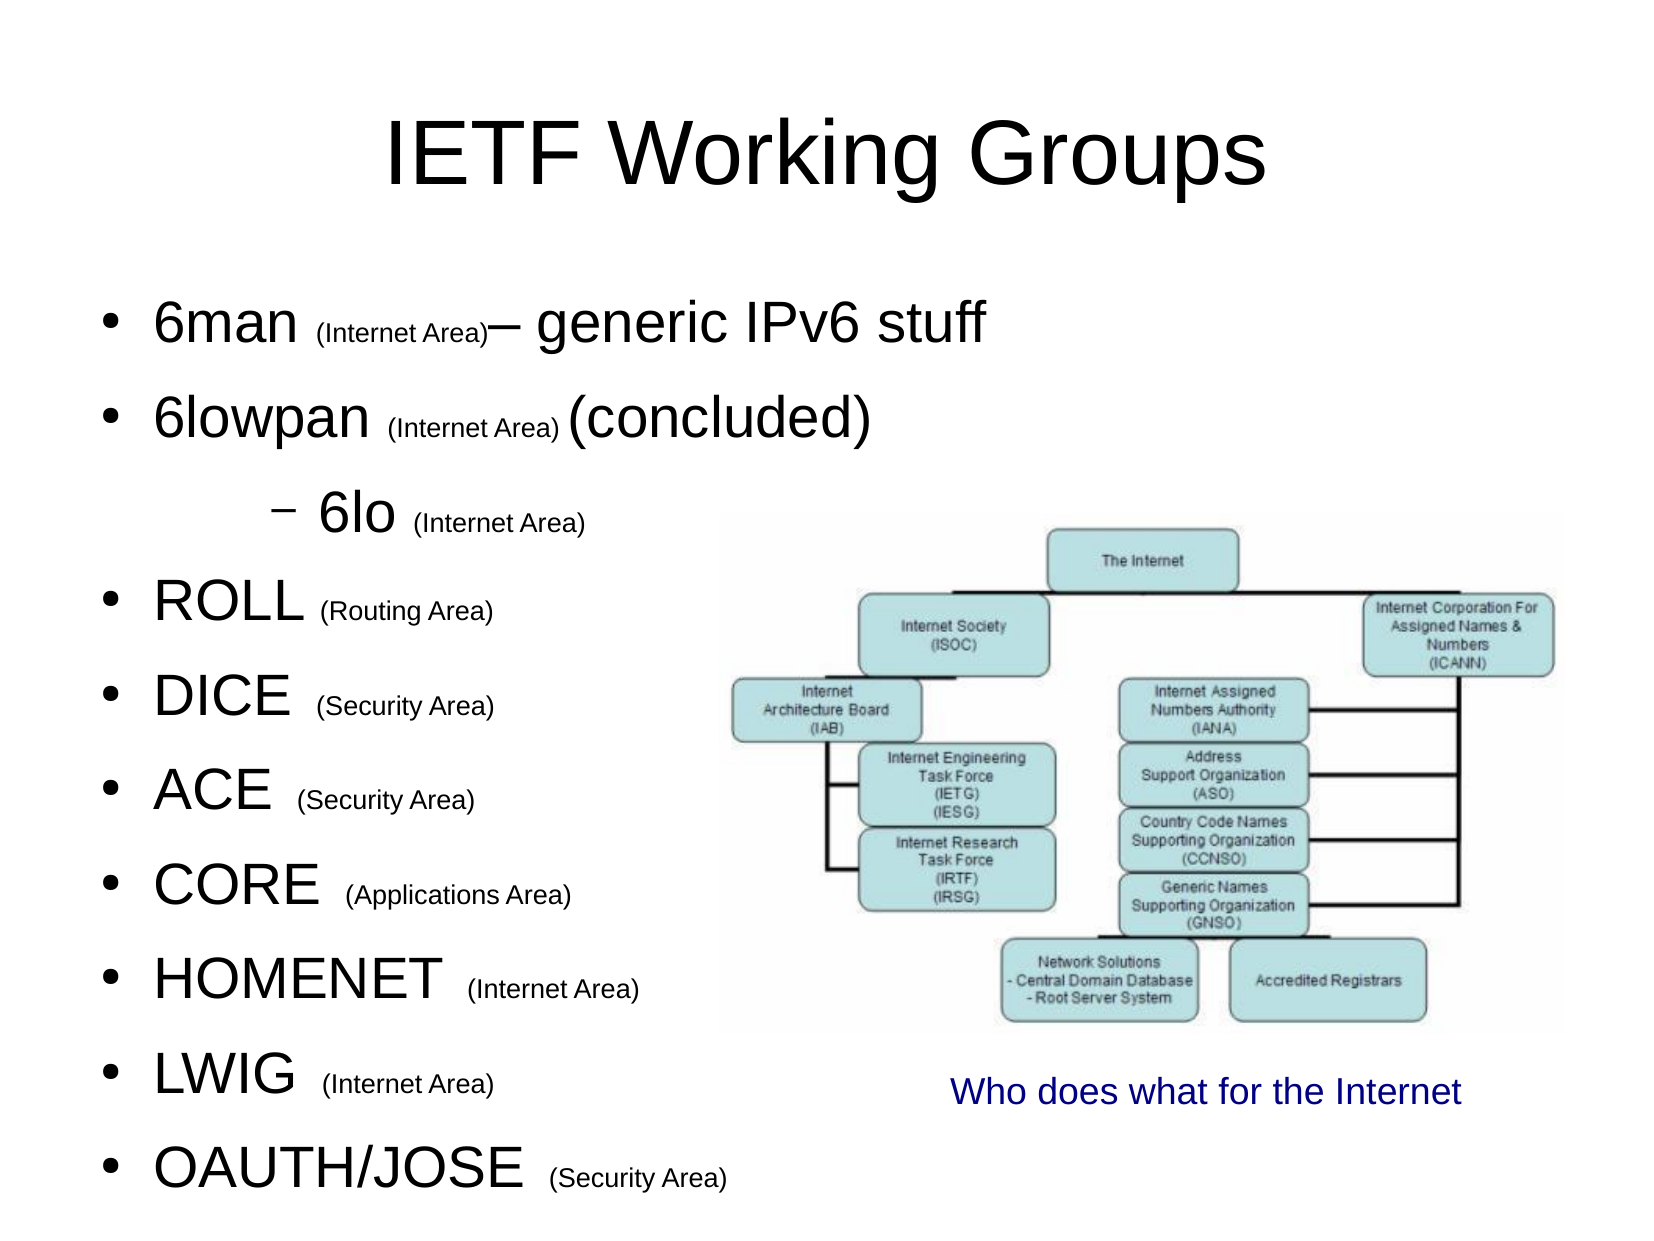

# IETF Working Groups
6man (Internet Area)– generic IPv6 stuff
6lowpan (Internet Area) (concluded)
6lo (Internet Area)
ROLL (Routing Area)
DICE (Security Area)
ACE (Security Area)
CORE (Applications Area)
HOMENET (Internet Area)
LWIG (Internet Area)
OAUTH/JOSE (Security Area)
Who does what for the Internet